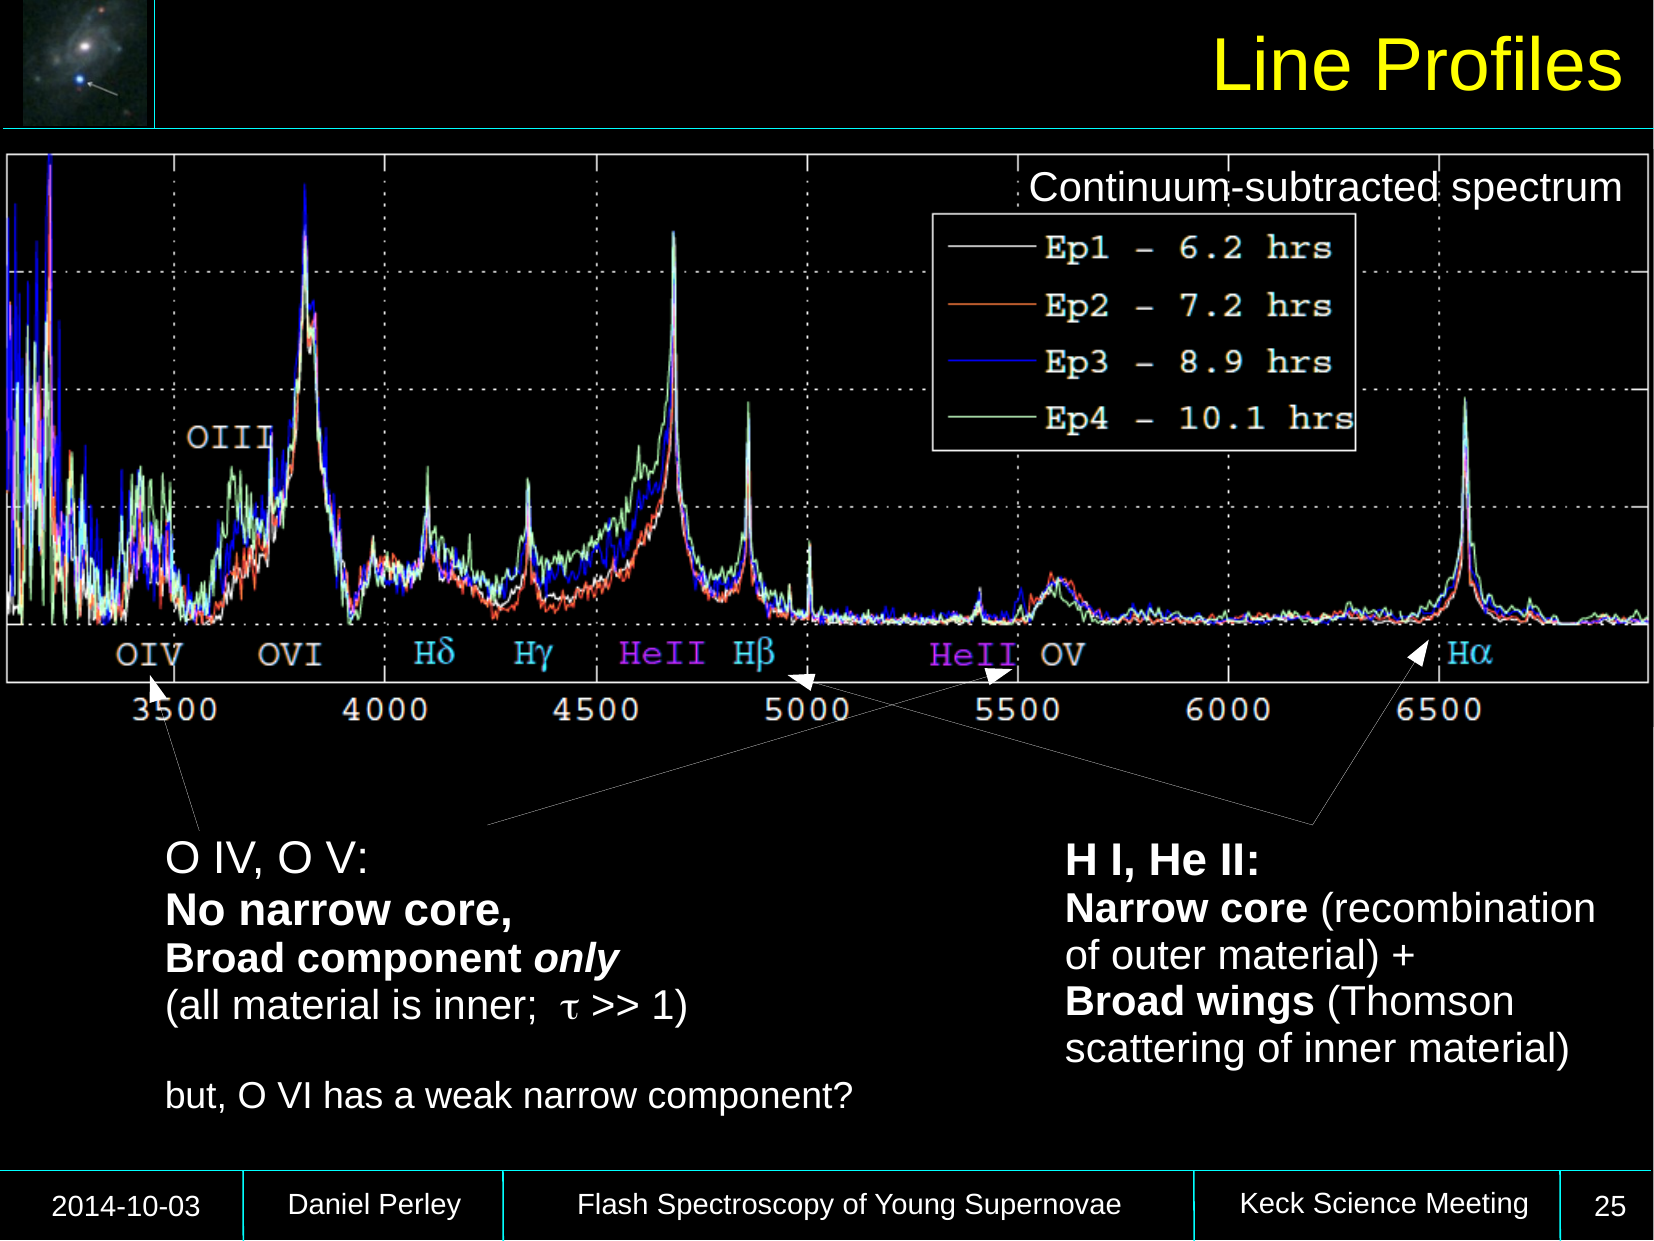

# Line Profiles
Continuum-subtracted spectrum
O IV, O V:
No narrow core,
Broad component only
(all material is inner; t >> 1)
but, O VI has a weak narrow component?
H I, He II:
Narrow core (recombination of outer material) +
Broad wings (Thomson scattering of inner material)
2014-10-03
25